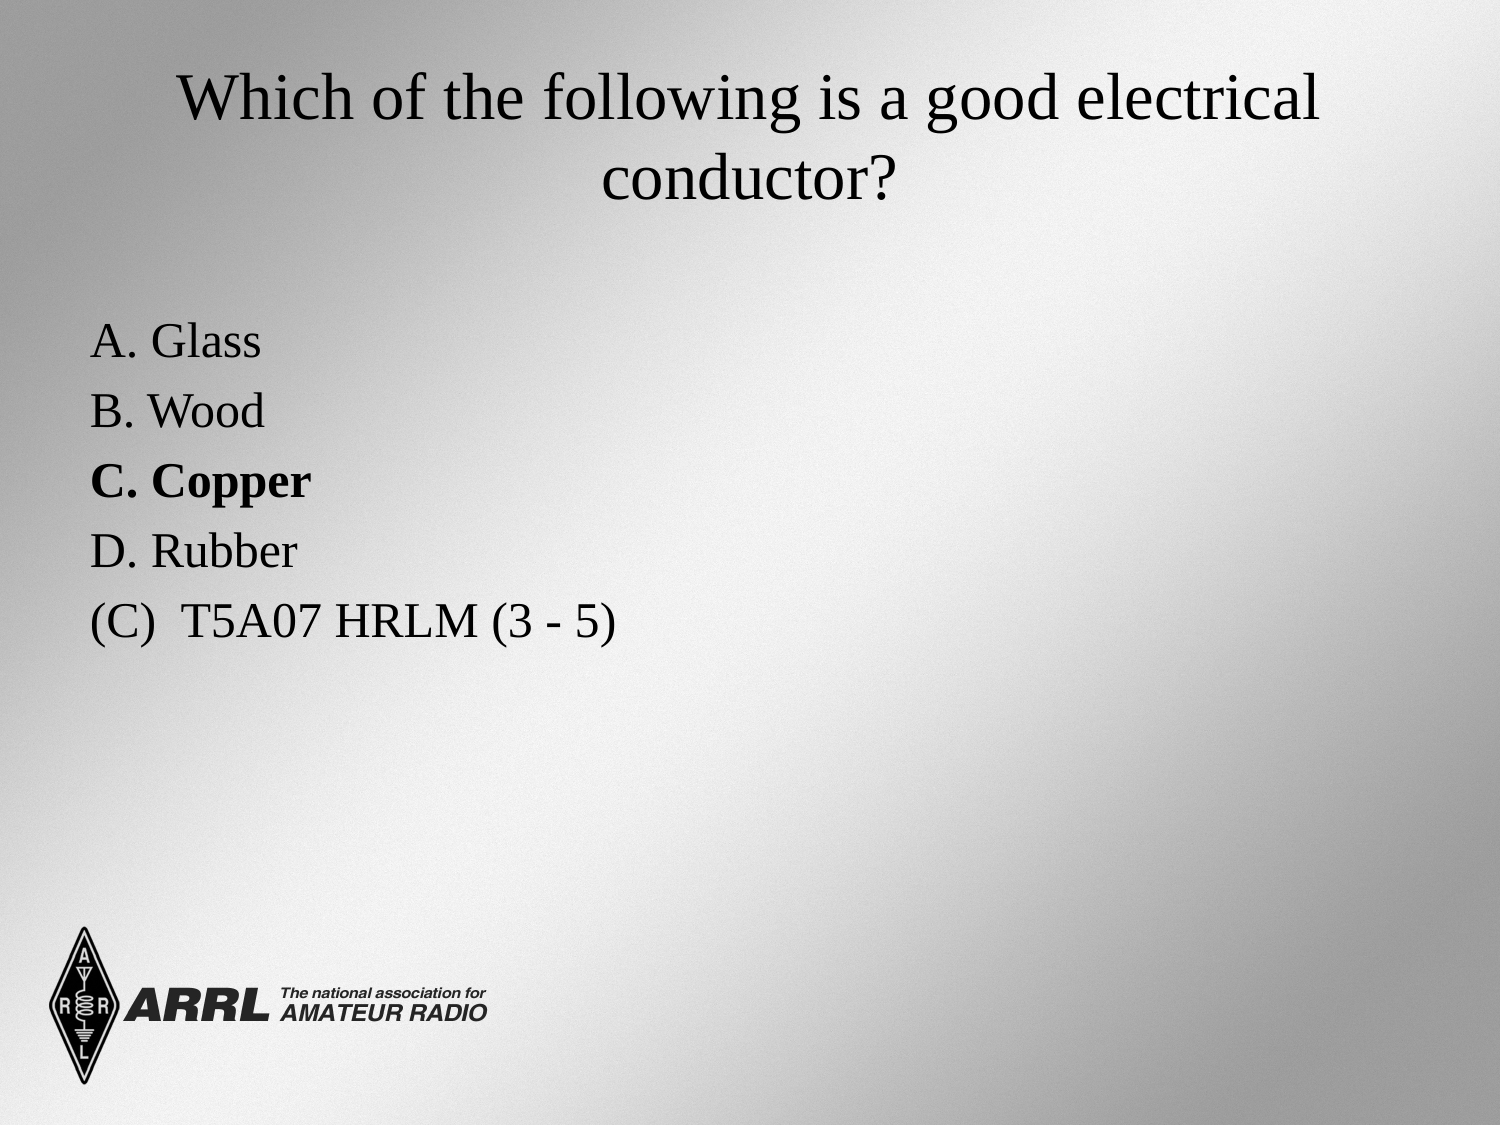

# Which of the following is a good electrical conductor?
A. Glass
B. Wood
C. Copper
D. Rubber
(C) T5A07 HRLM (3 - 5)